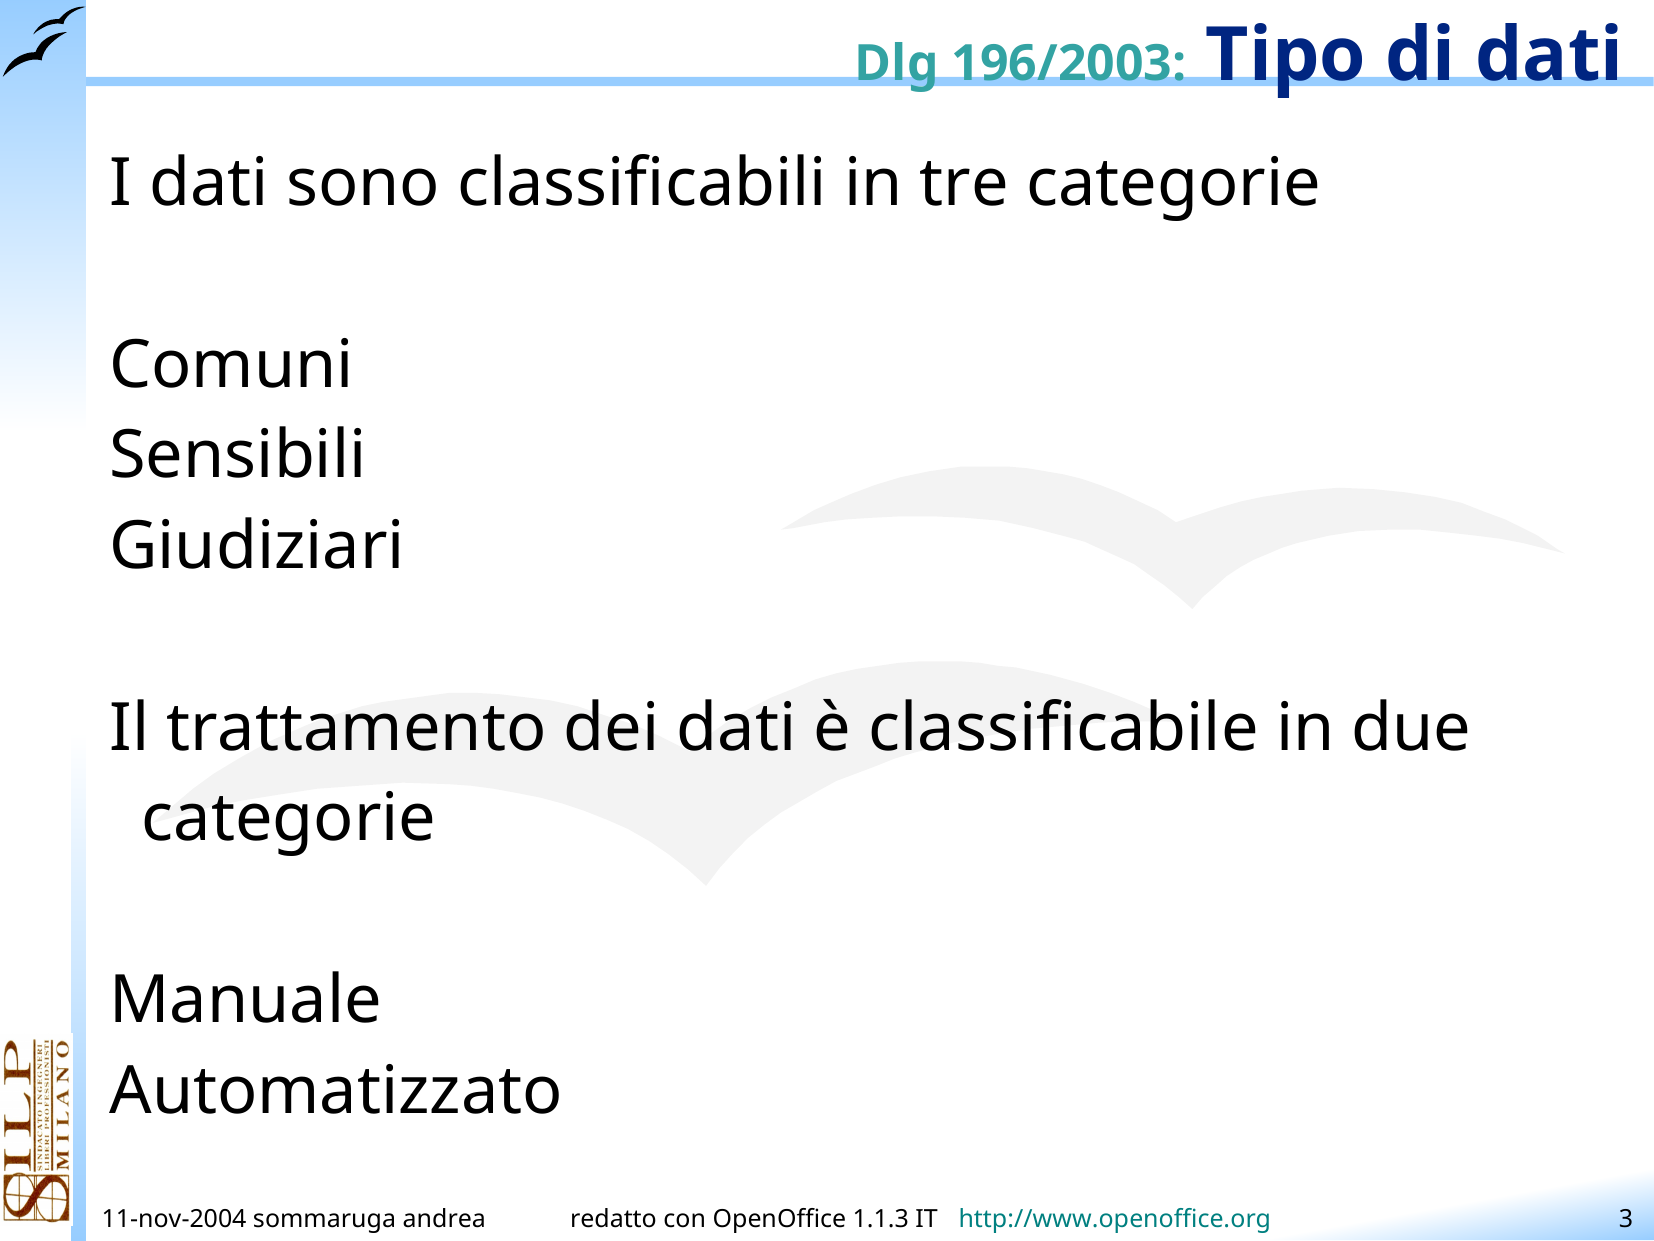

# Dlg 196/2003: Tipo di dati
I dati sono classificabili in tre categorie
Comuni
Sensibili
Giudiziari
Il trattamento dei dati è classificabile in due categorie
Manuale
Automatizzato